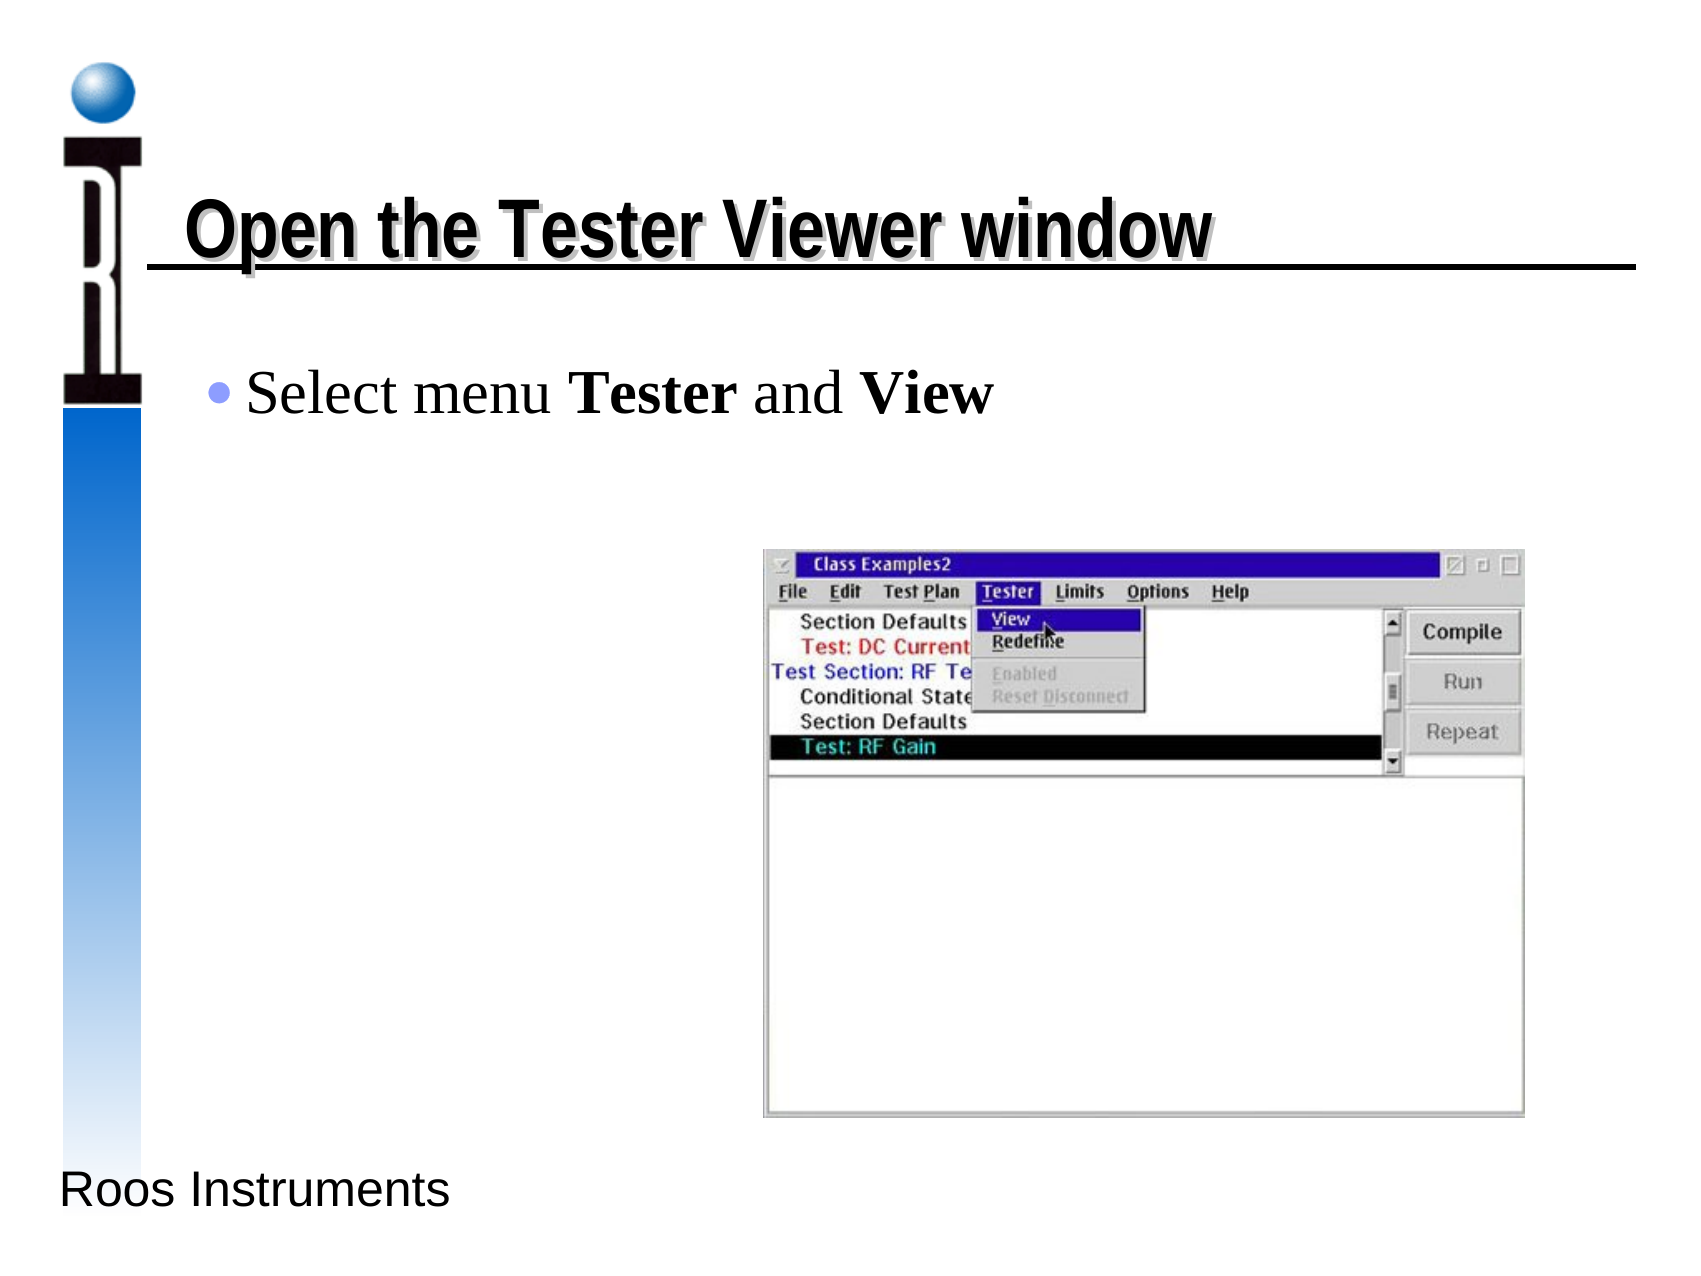

Open the Tester Viewer window
Select menu Tester and View